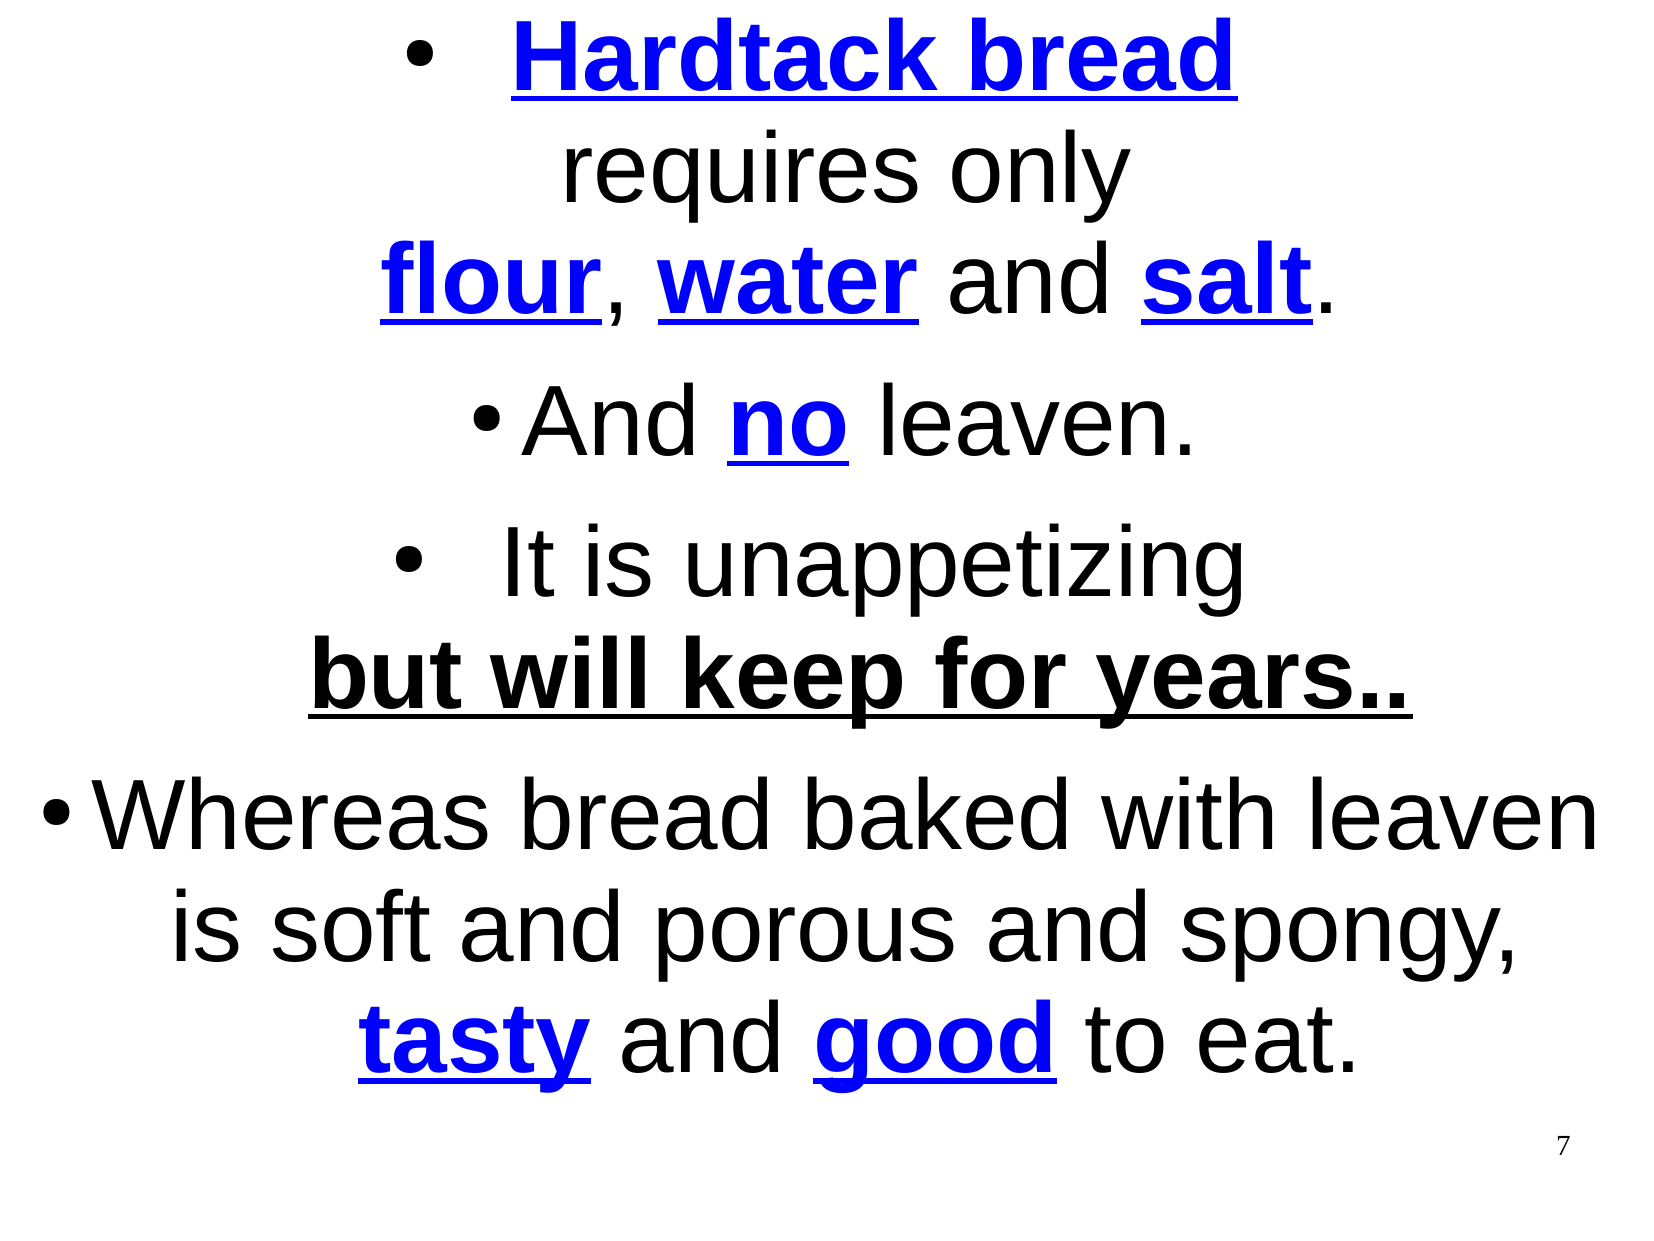

# Hardtack bread requires only flour, water and salt.
And no leaven.
 It is unappetizing
but will keep for years..
Whereas bread baked with leaven
is soft and porous and spongy,
tasty and good to eat.
7